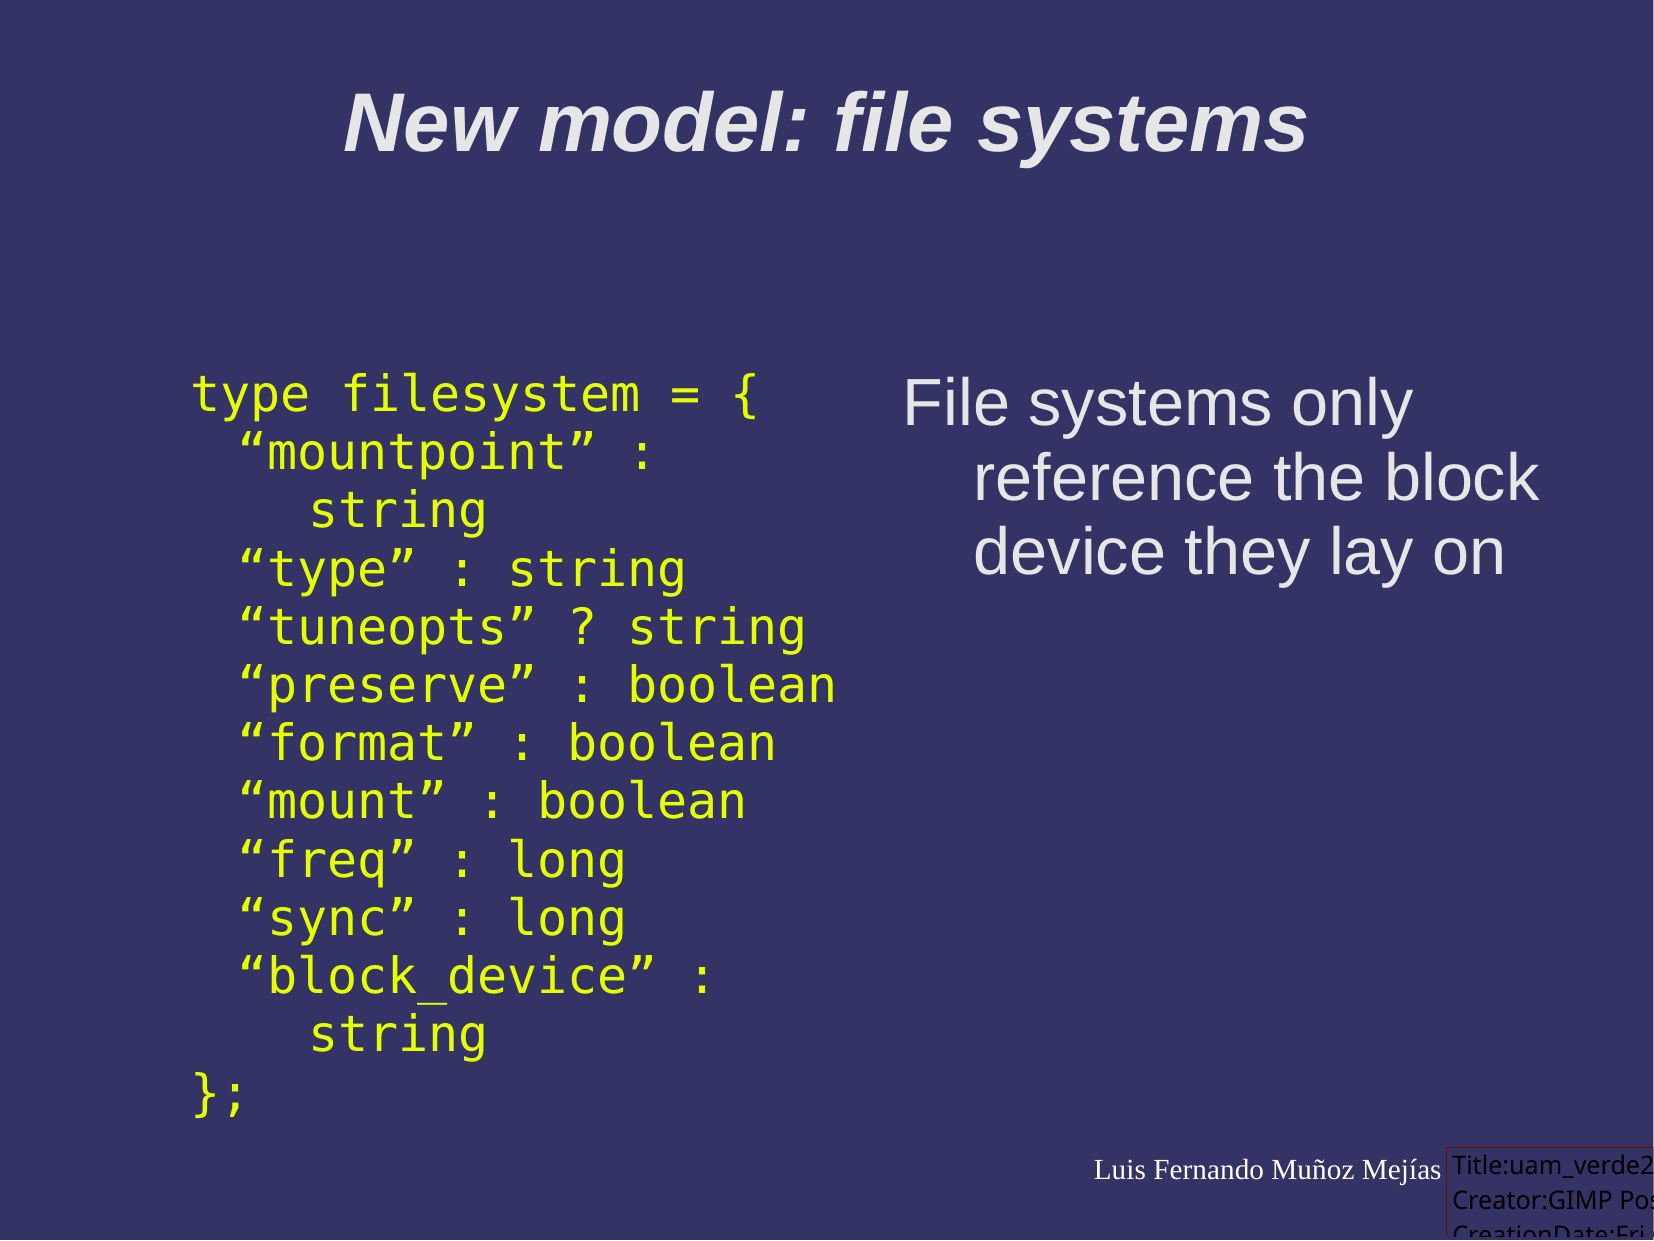

# New model: file systems
type filesystem = {
“mountpoint” : string
“type” : string
“tuneopts” ? string
“preserve” : boolean
“format” : boolean
“mount” : boolean
“freq” : long
“sync” : long
“block_device” : string
};
File systems only reference the block device they lay on
Luis Fernando Muñoz Mejías